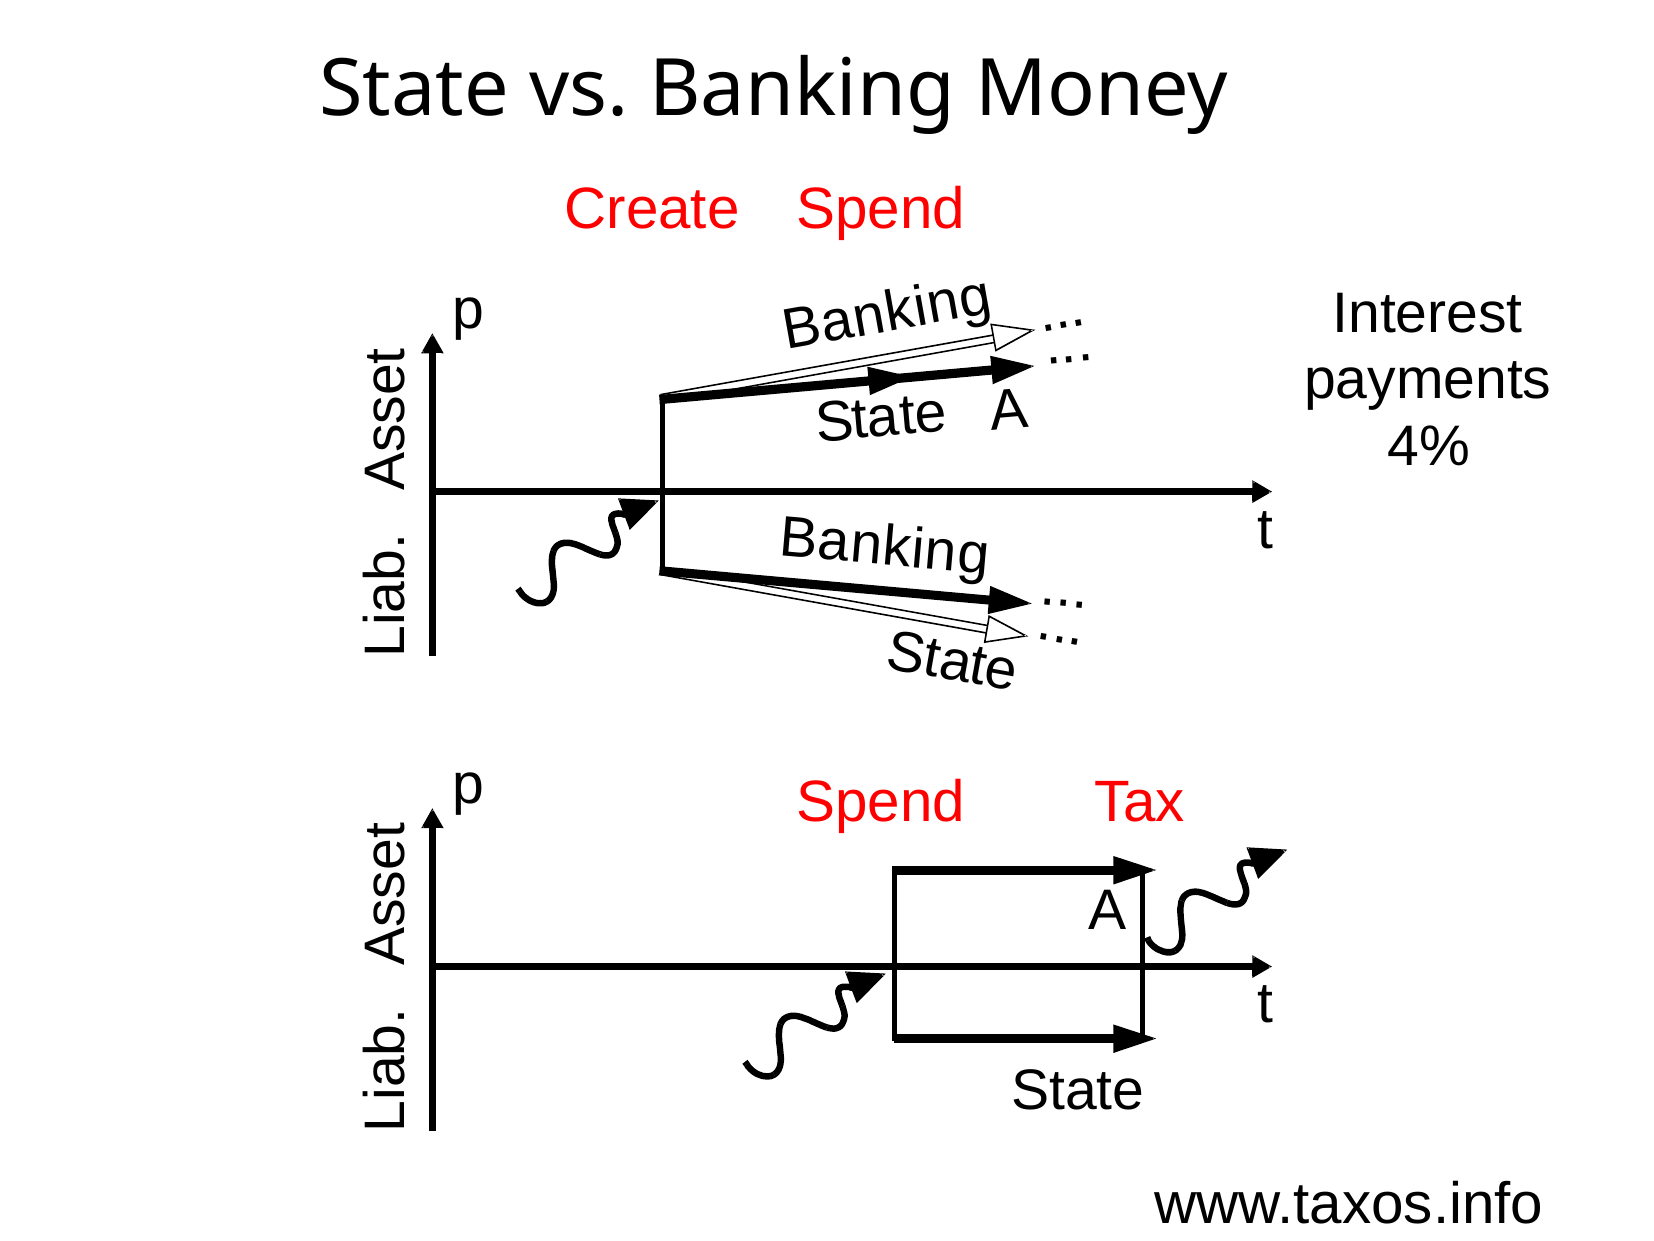

State vs. Banking Money
Create
Spend
g
n
i
k
...
p
n
Interest
a
B
.
..
payments
A
te
a
Asset
t
S
4%
t
B
a
n
k
i
n
g
.
..
Liab.
...
Sta
te
p
Spend
Tax
Asset
A
t
Liab.
State
www.taxos.info